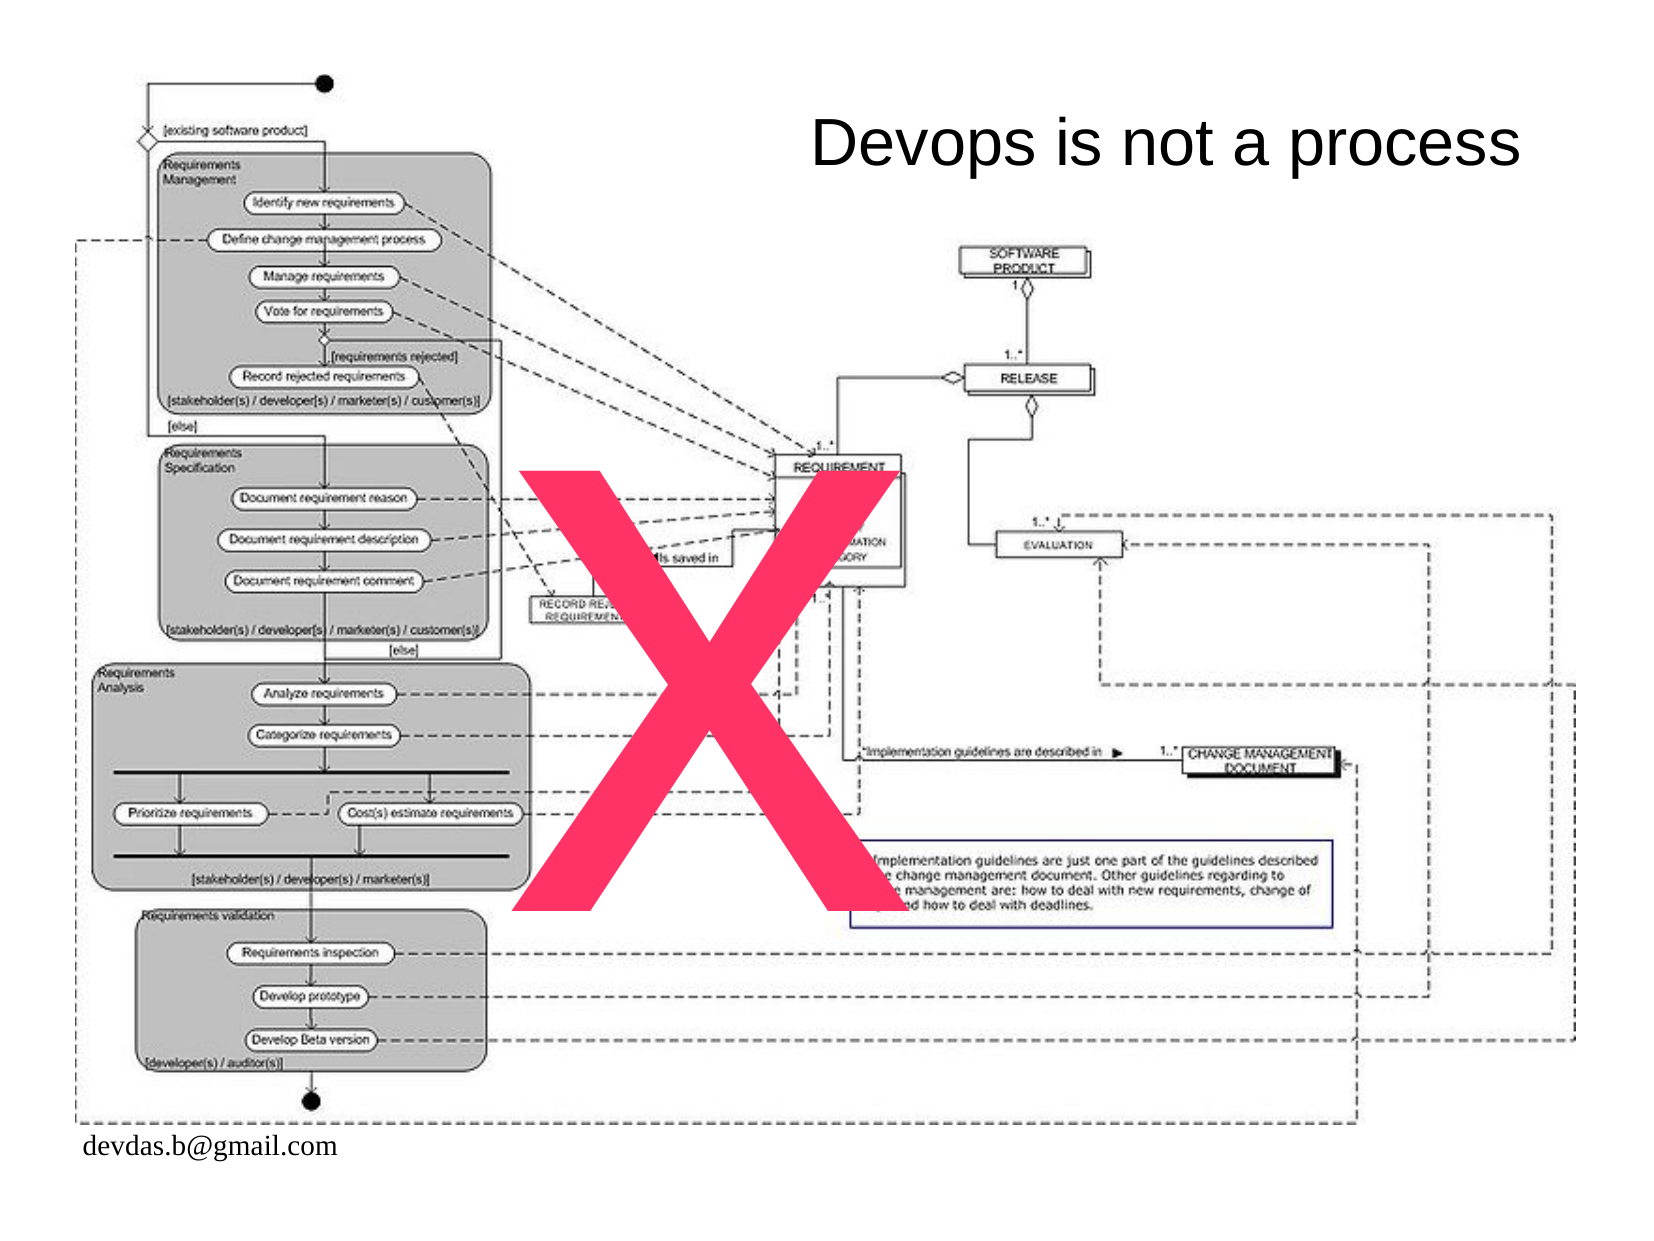

#
Devops is not a process
x